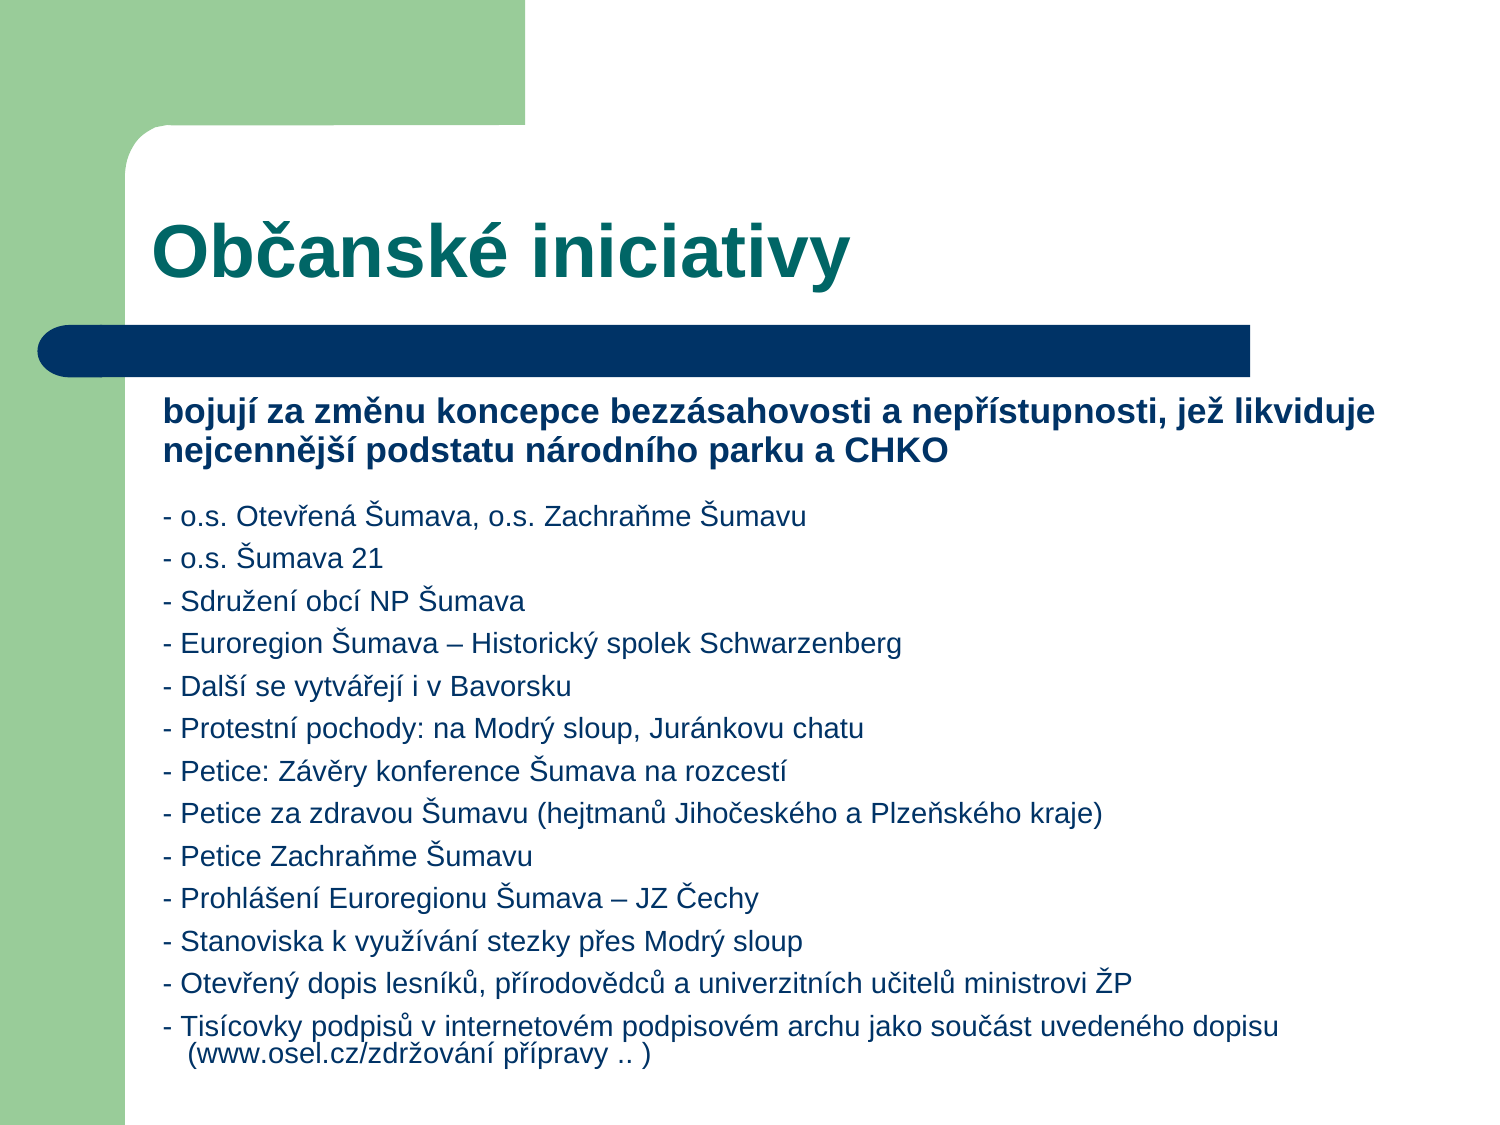

# Občanské iniciativy
bojují za změnu koncepce bezzásahovosti a nepřístupnosti, jež likviduje nejcennější podstatu národního parku a CHKO
- o.s. Otevřená Šumava, o.s. Zachraňme Šumavu
- o.s. Šumava 21
- Sdružení obcí NP Šumava
- Euroregion Šumava – Historický spolek Schwarzenberg
- Další se vytvářejí i v Bavorsku
- Protestní pochody: na Modrý sloup, Juránkovu chatu
- Petice: Závěry konference Šumava na rozcestí
- Petice za zdravou Šumavu (hejtmanů Jihočeského a Plzeňského kraje)
- Petice Zachraňme Šumavu
- Prohlášení Euroregionu Šumava – JZ Čechy
- Stanoviska k využívání stezky přes Modrý sloup
- Otevřený dopis lesníků, přírodovědců a univerzitních učitelů ministrovi ŽP
- Tisícovky podpisů v internetovém podpisovém archu jako součást uvedeného dopisu (www.osel.cz/zdržování přípravy .. )